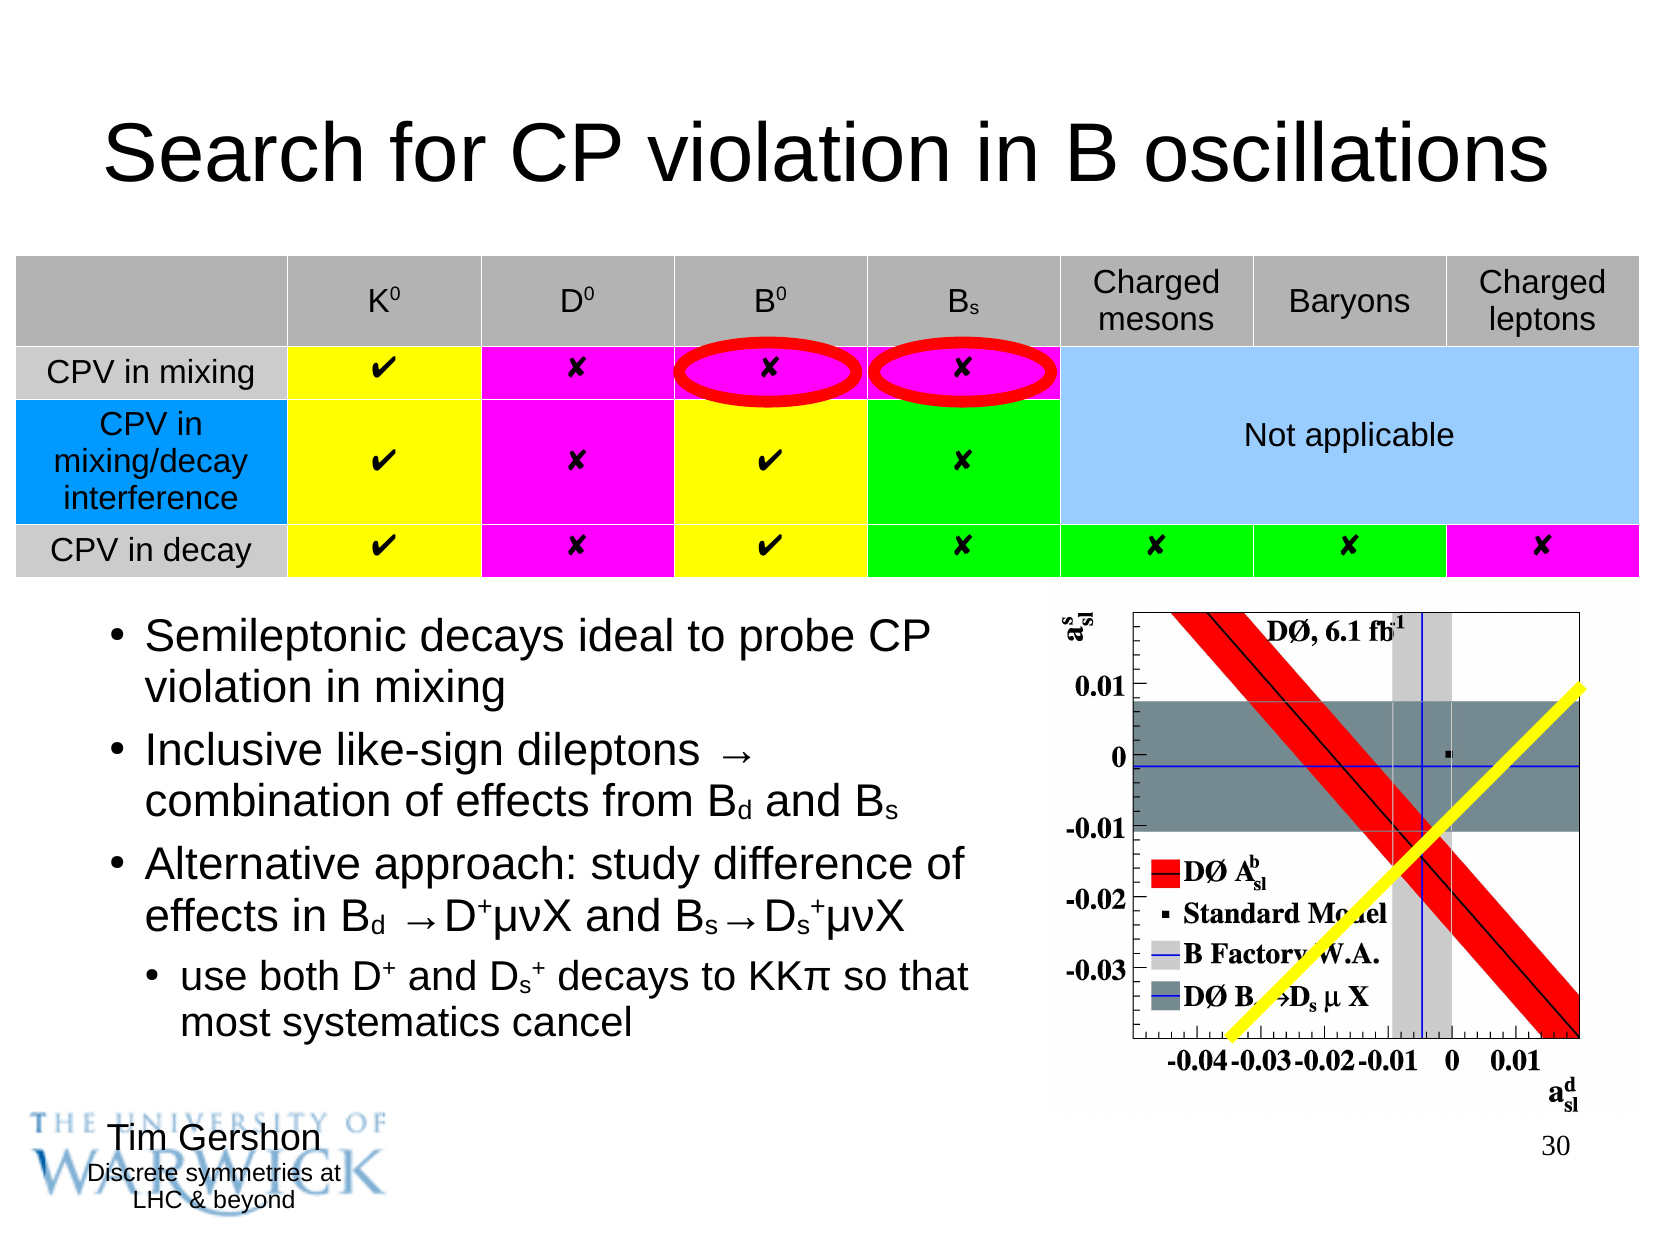

# Search for CP violation in B oscillations
| | K0 | D0 | B0 | Bs | Charged mesons | Baryons | Charged leptons |
| --- | --- | --- | --- | --- | --- | --- | --- |
| CPV in mixing | ✔ | ✘ | ✘ | ✘ | Not applicable | | |
| CPV in mixing/decay interference | ✔ | ✘ | ✔ | ✘ | | | |
| CPV in decay | ✔ | ✘ | ✔ | ✘ | ✘ | ✘ | ✘ |
Semileptonic decays ideal to probe CP violation in mixing
Inclusive like-sign dileptons → combination of effects from Bd and Bs
Alternative approach: study difference of effects in Bd →D+μνX and Bs→Ds+μνX
use both D+ and Ds+ decays to KKπ so that most systematics cancel
Tim Gershon
Discrete symmetries at LHC & beyond
30